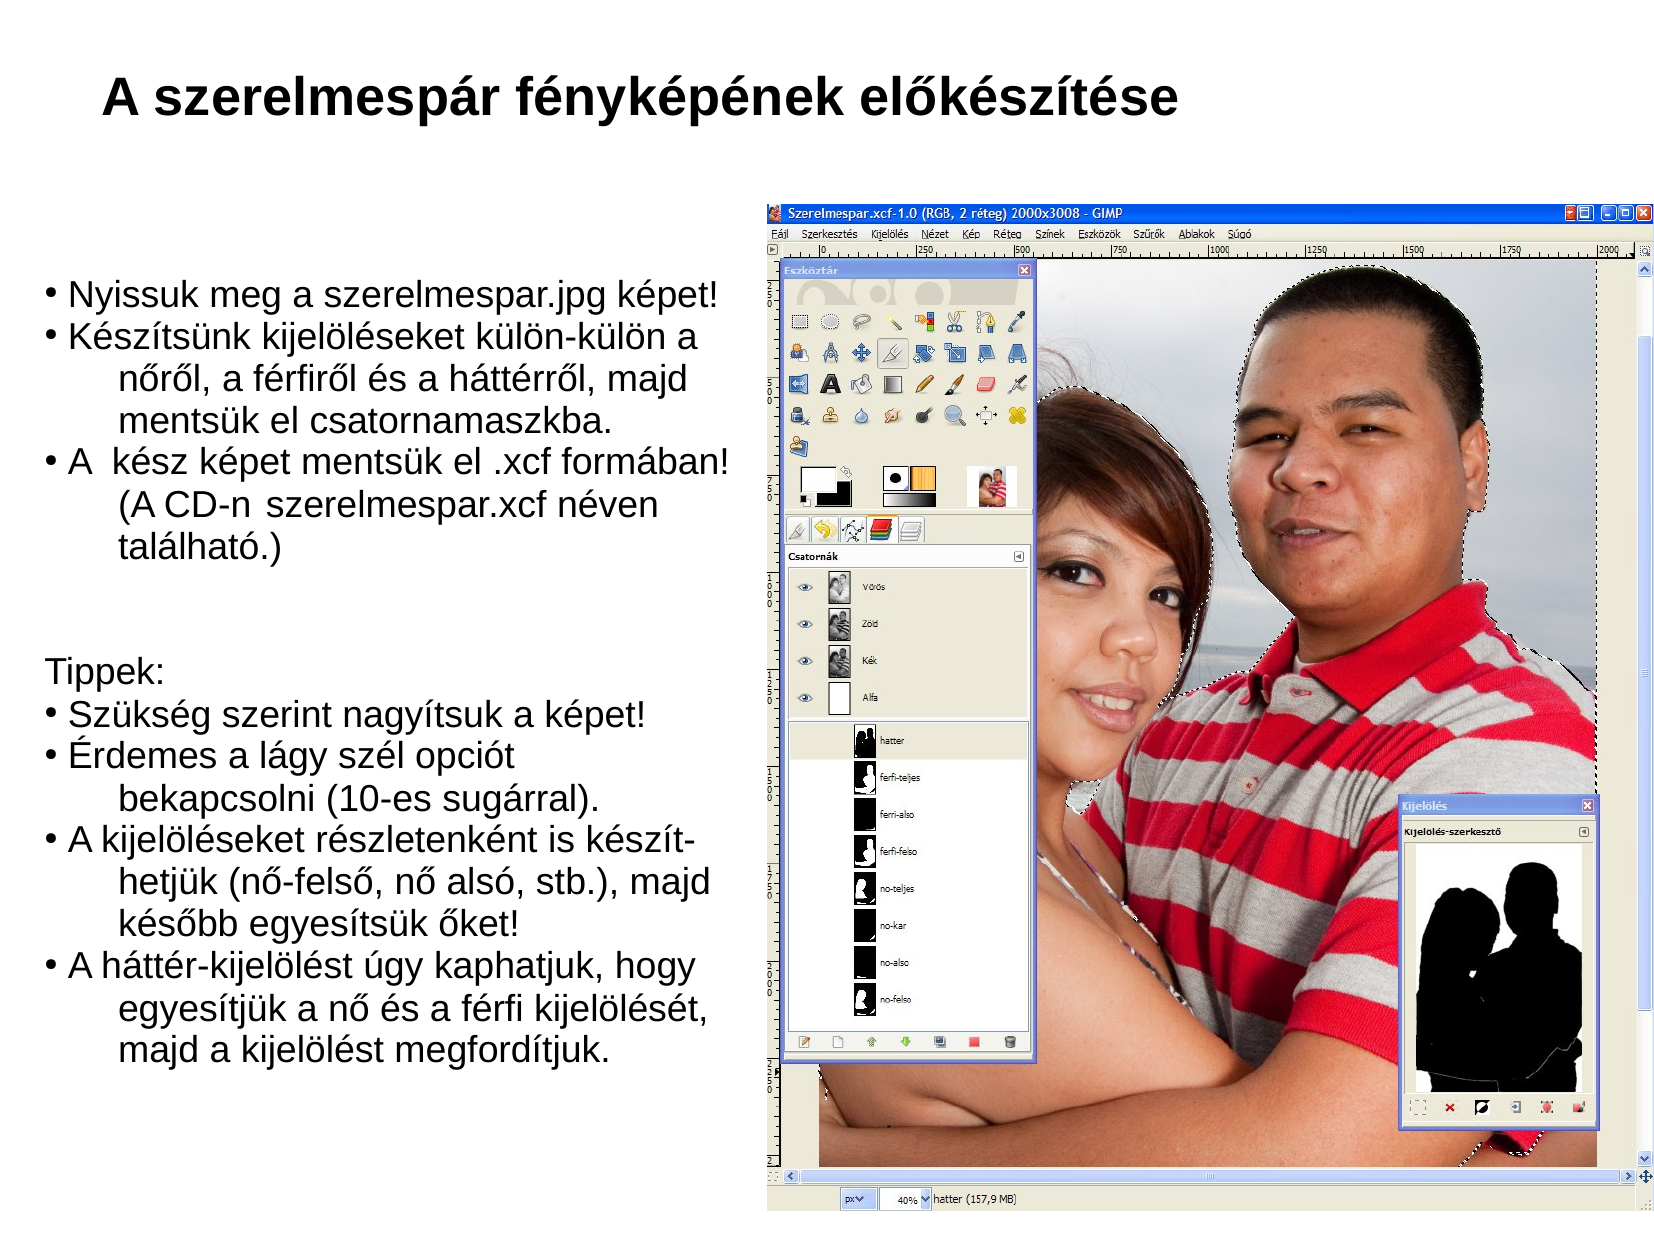

A szerelmespár fényképének előkészítése
 Nyissuk meg a szerelmespar.jpg képet!
 Készítsünk kijelöléseket külön-külön a
	nőről, a férfiről és a háttérről, majd
	mentsük el csatornamaszkba.
 A kész képet mentsük el .xcf formában!
	(A CD-n 	szerelmespar.xcf néven
	található.)
Tippek:
 Szükség szerint nagyítsuk a képet!
 Érdemes a lágy szél opciót
	bekapcsolni (10-es sugárral).
 A kijelöléseket részletenként is készít-
	hetjük (nő-felső, nő alsó, stb.), majd
	később egyesítsük őket!
 A háttér-kijelölést úgy kaphatjuk, hogy
	egyesítjük a nő és a férfi kijelölését,
	majd a kijelölést megfordítjuk.